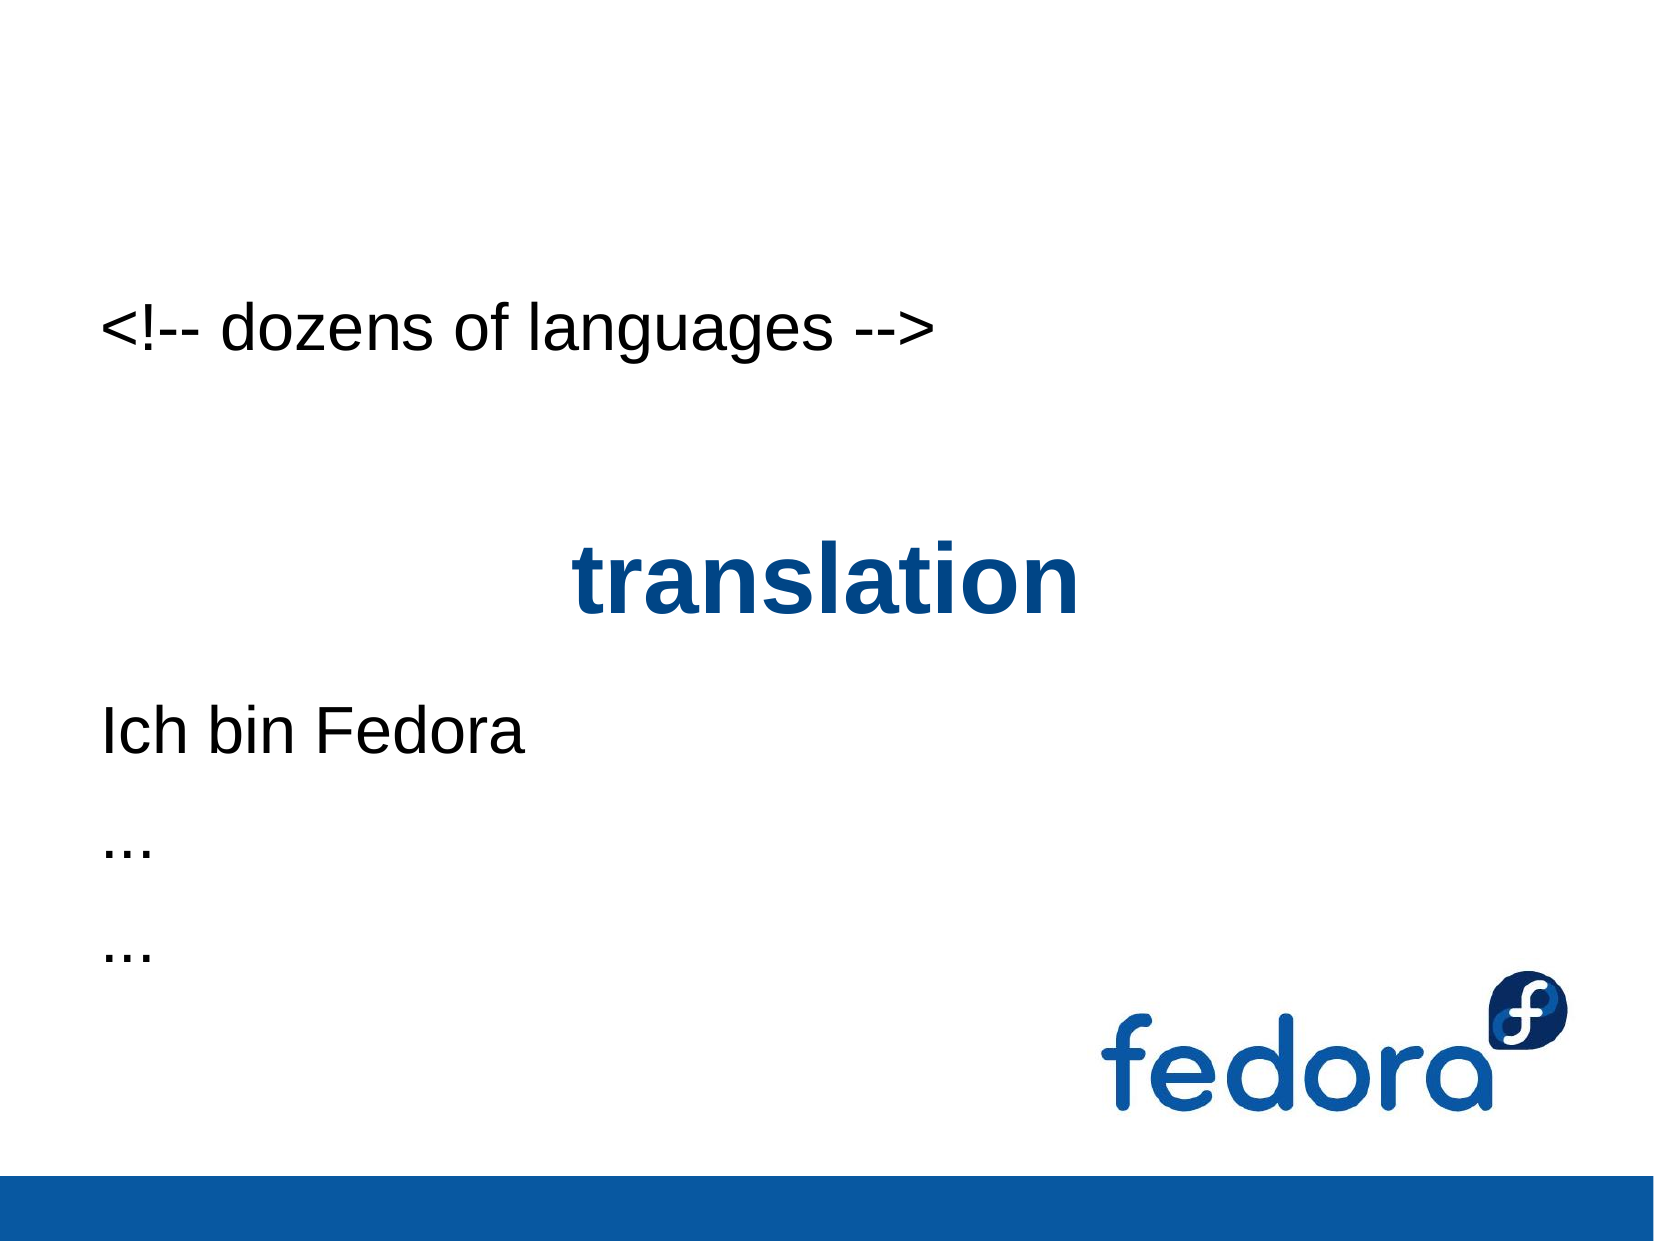

# translation
<!-- dozens of languages -->
Ich bin Fedora
...
...